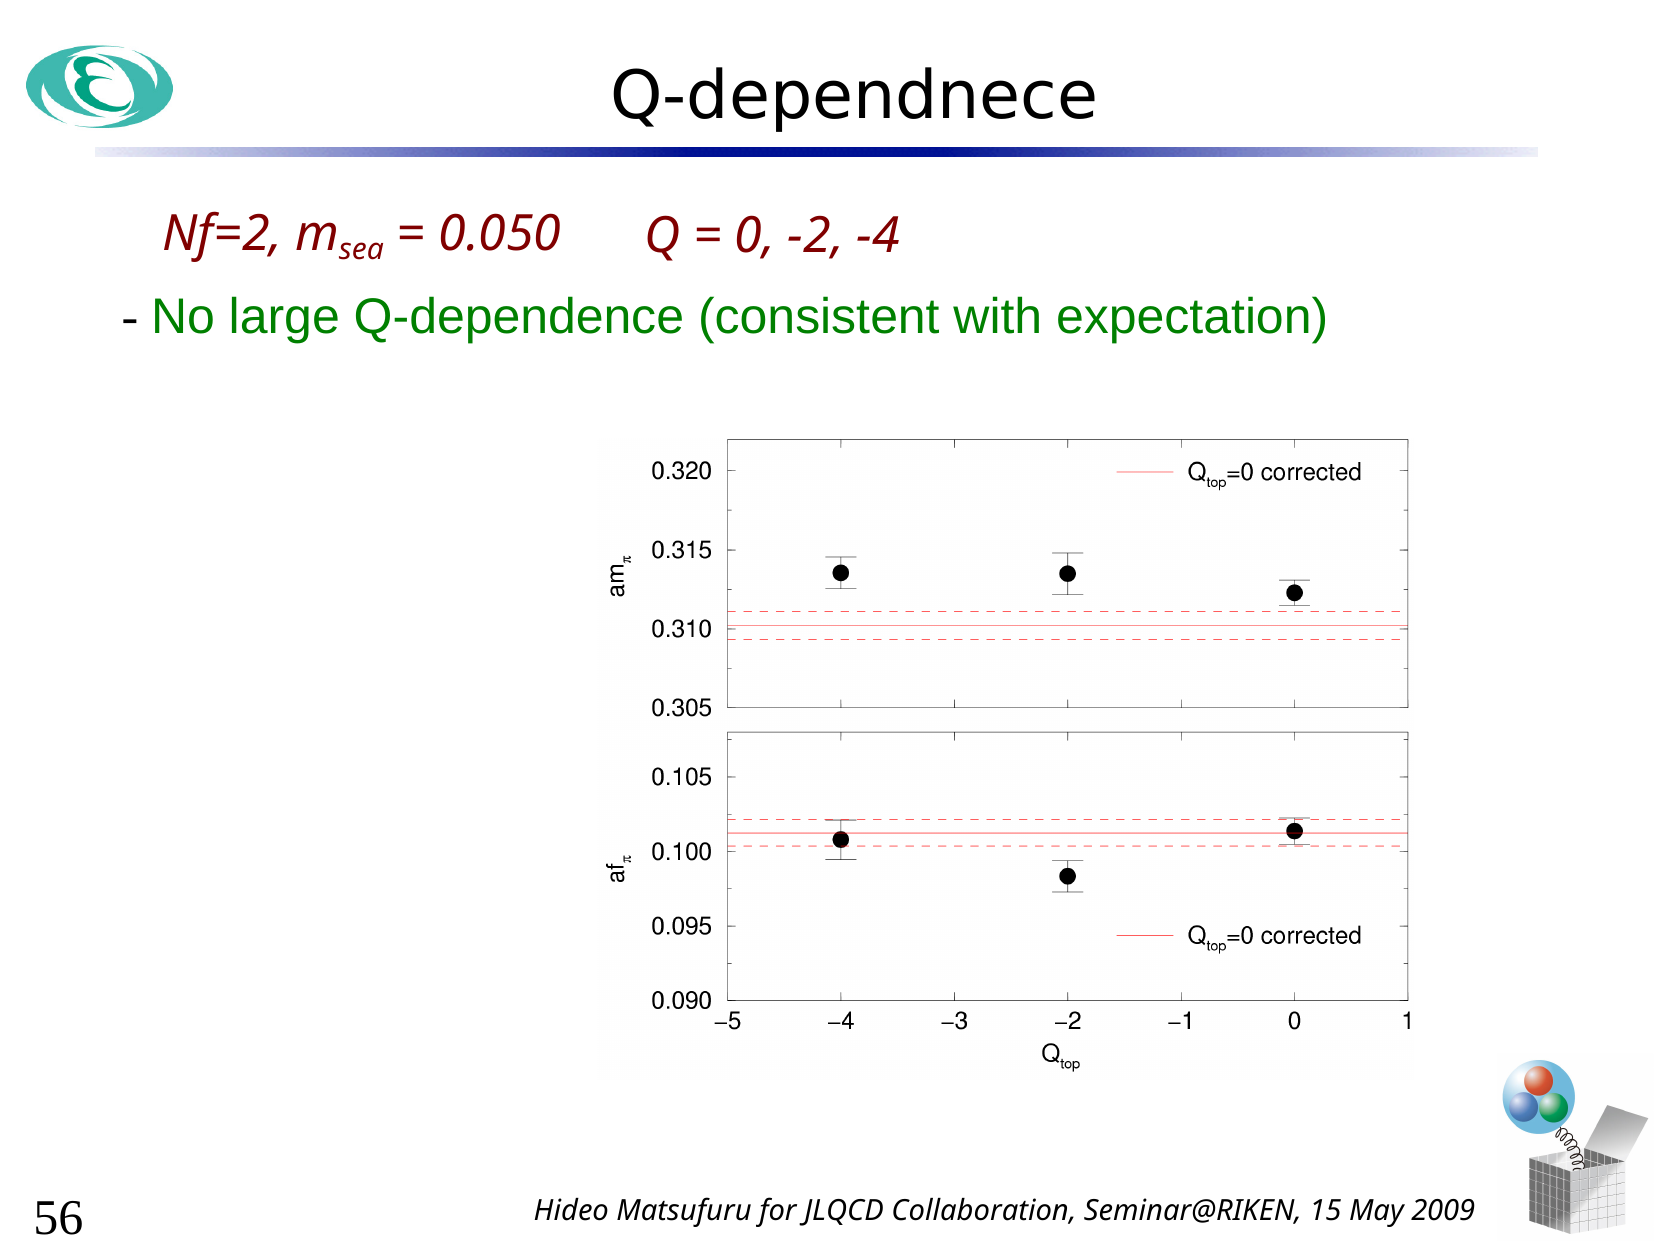

# Q-dependnece
Nf=2, msea = 0.050
Q = 0, -2, -4
- No large Q-dependence (consistent with expectation)